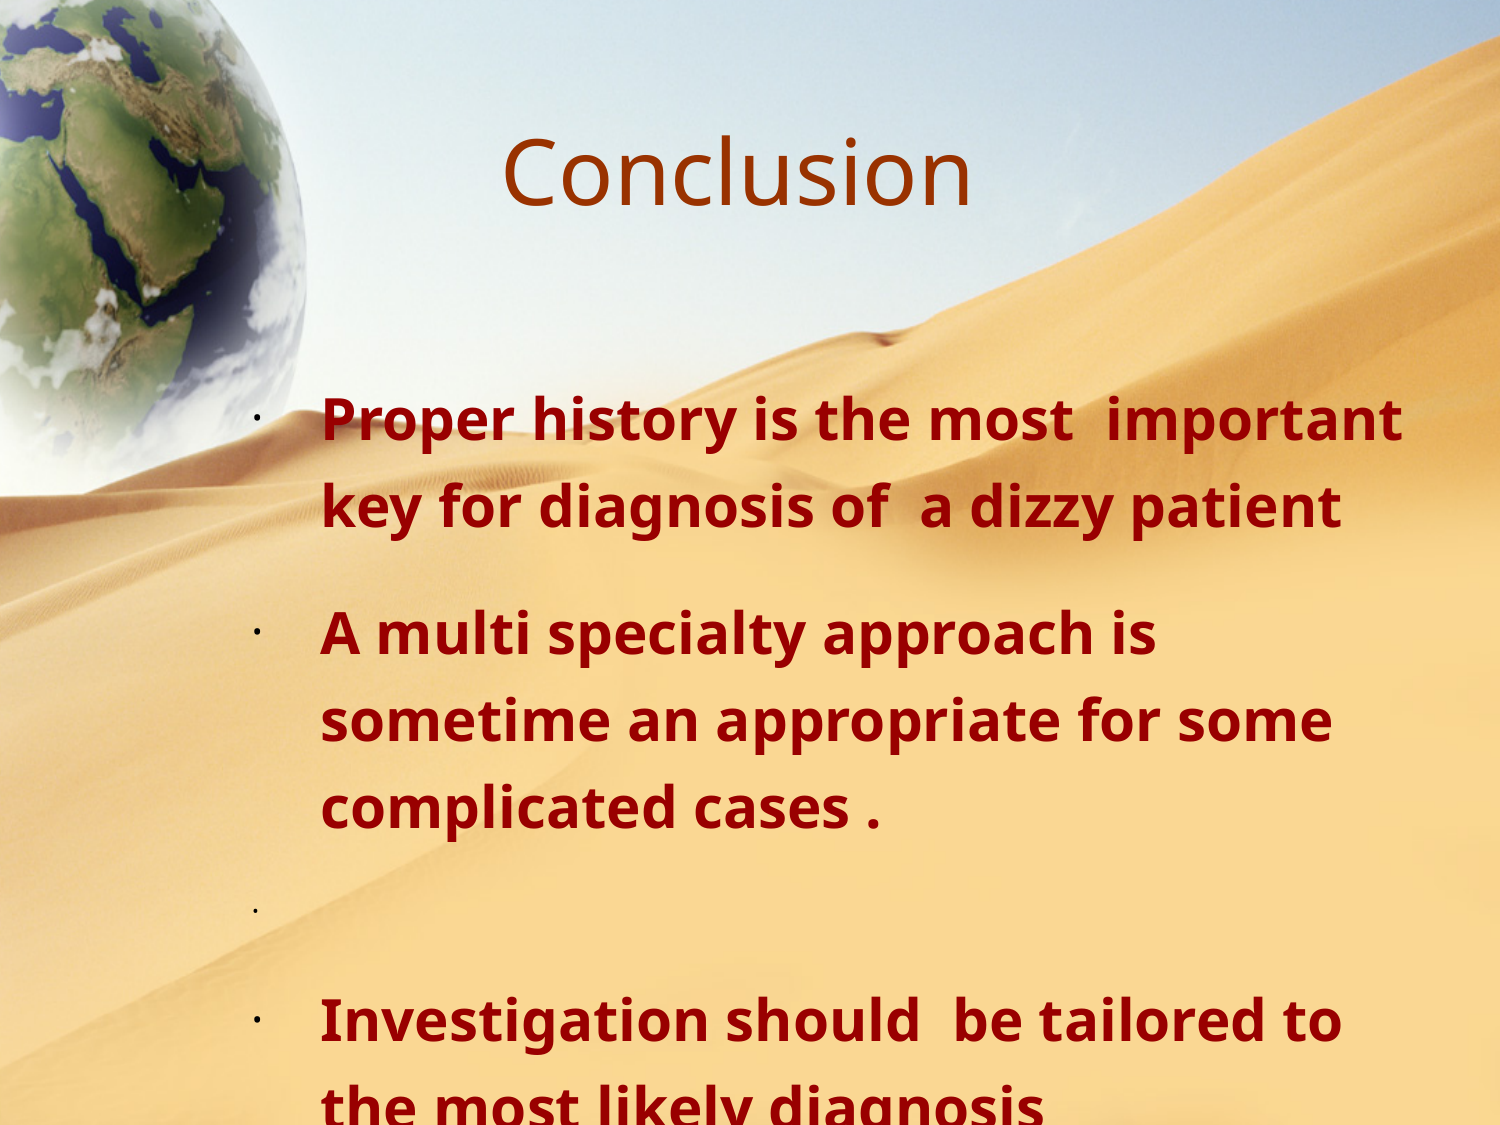

Conclusion
Proper history is the most important key for diagnosis of a dizzy patient
A multi specialty approach is sometime an appropriate for some complicated cases .
Investigation should be tailored to the most likely diagnosis